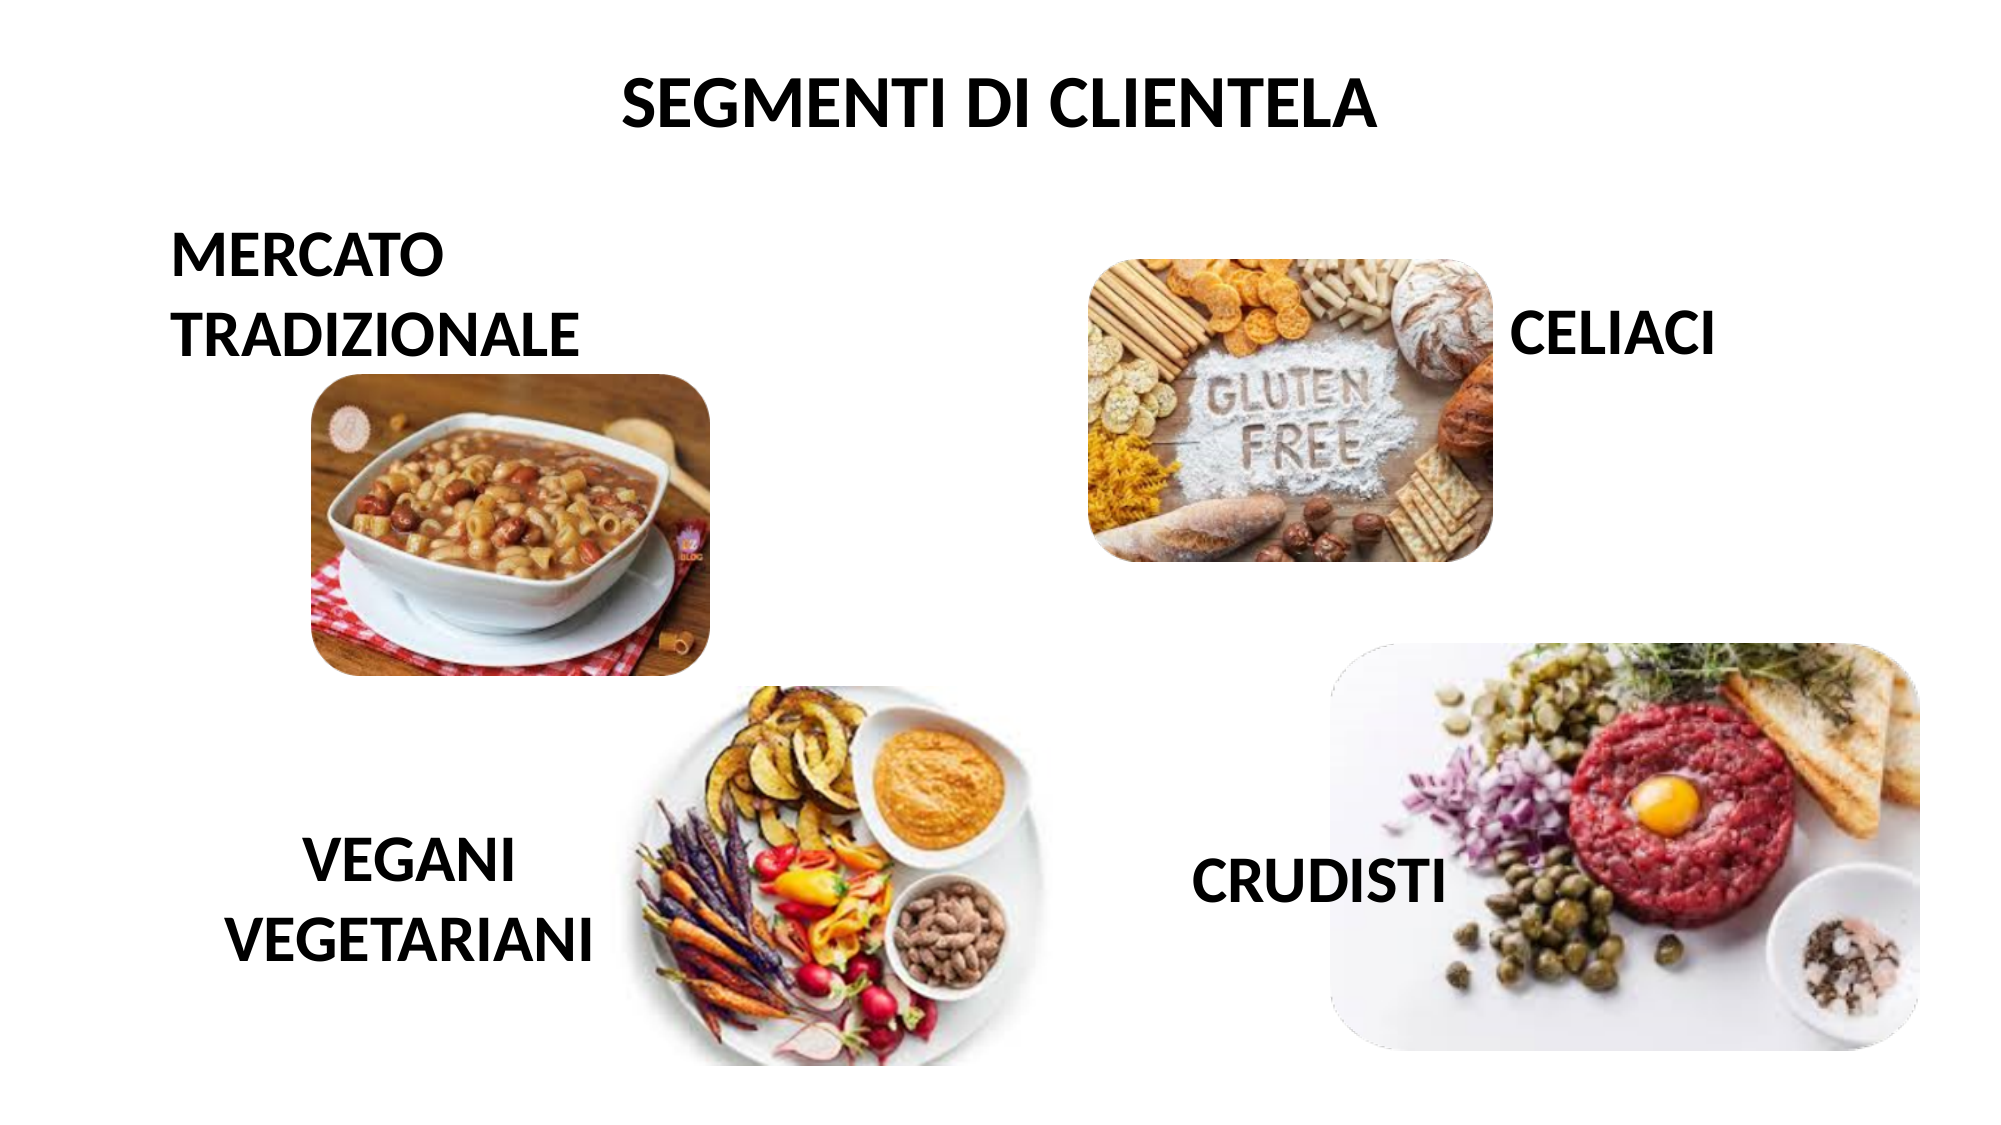

SEGMENTI DI CLIENTELA
MERCATO
TRADIZIONALE
CELIACI
VEGANI
VEGETARIANI
CRUDISTI